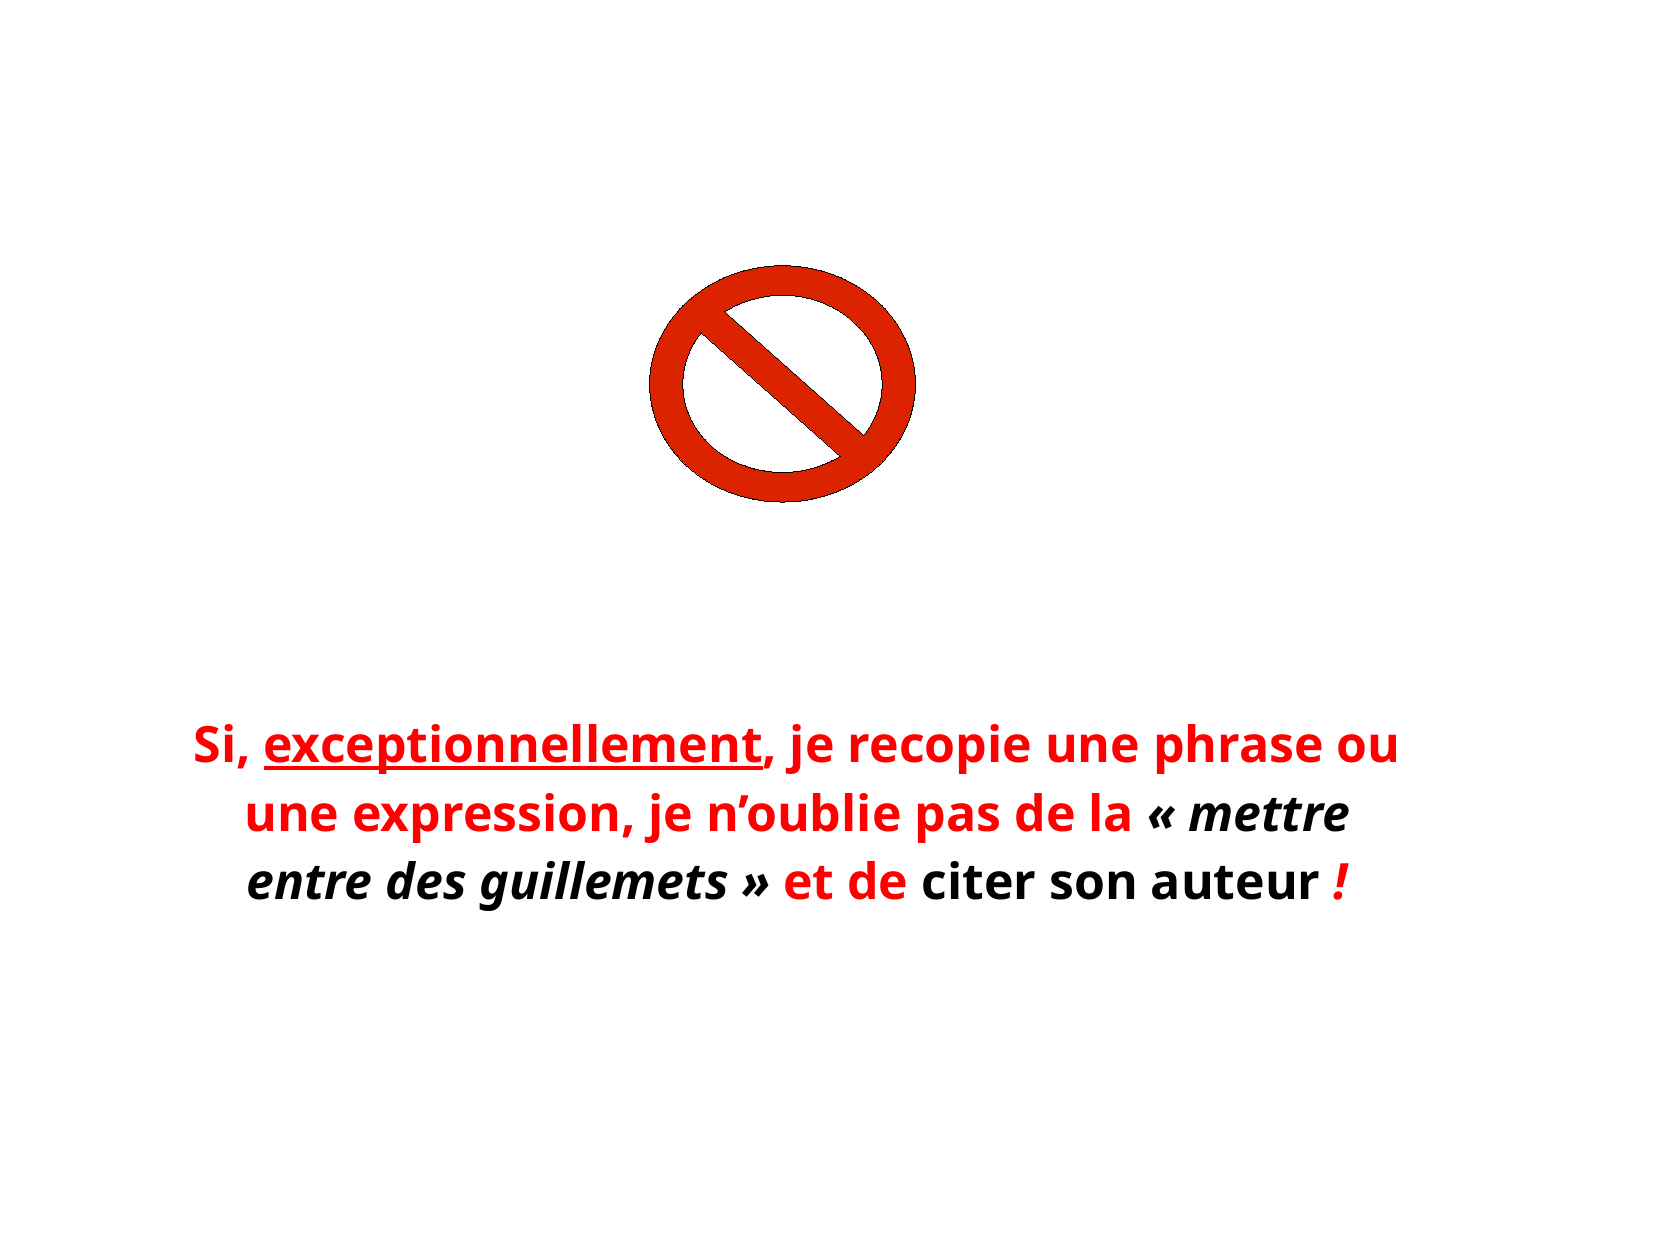

Si, exceptionnellement, je recopie une phrase ou une expression, je n’oublie pas de la « mettre entre des guillemets » et de citer son auteur !